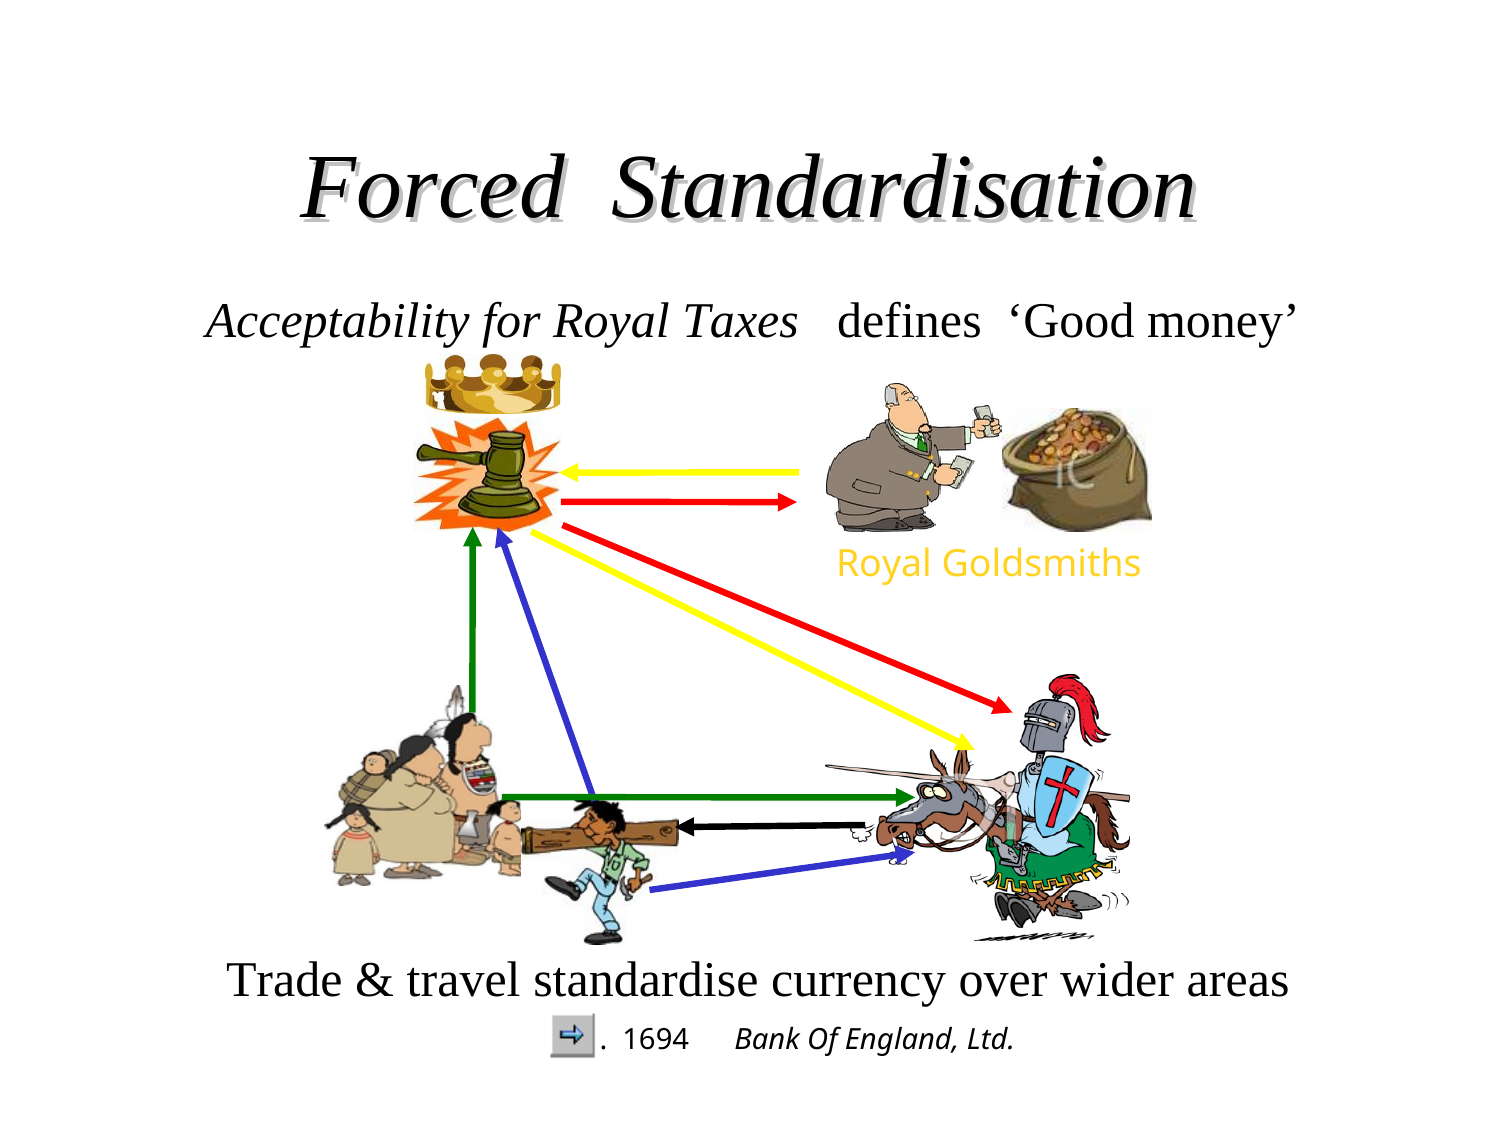

# Forced Standardisation
Acceptability for Royal Taxes defines ‘Good money’
Royal Goldsmiths
Trade & travel standardise currency over wider areas
 . 1694 Bank Of England, Ltd.